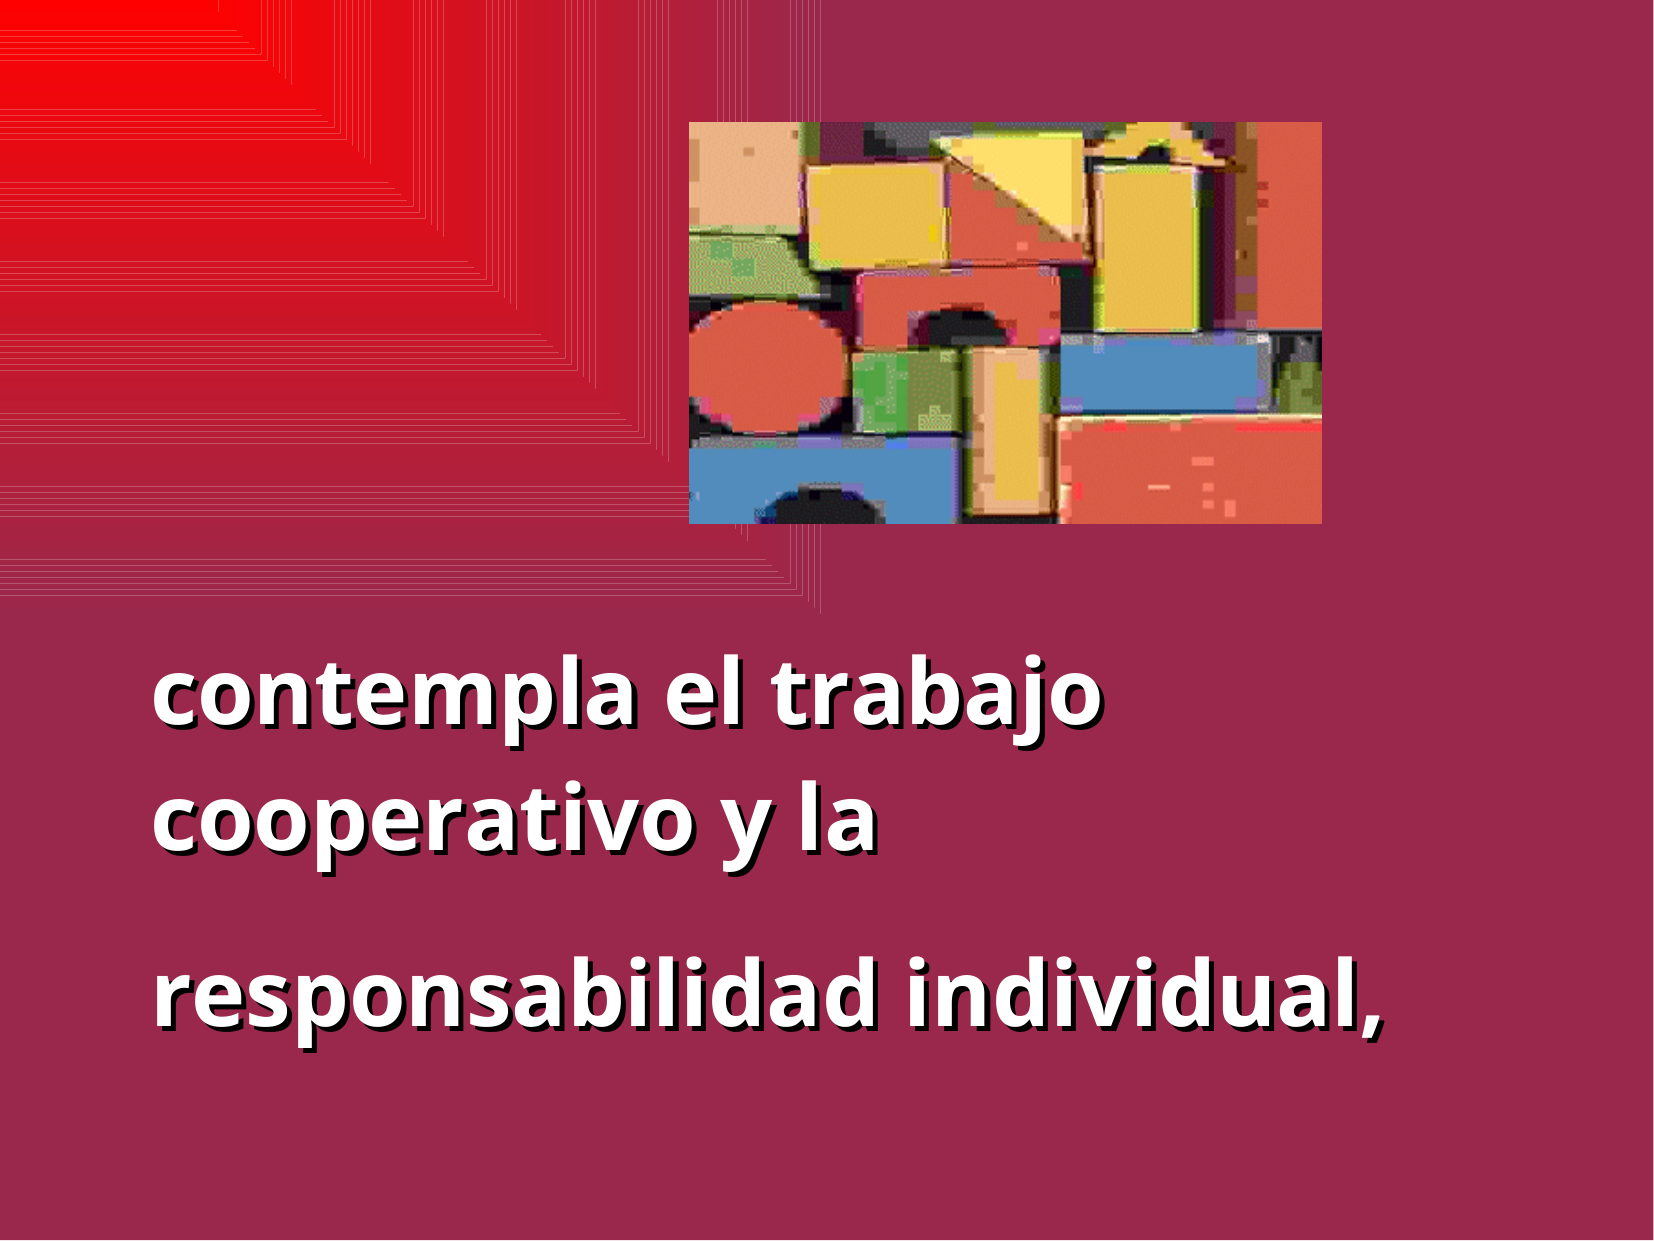

contempla el trabajo cooperativo y la responsabilidad individual,